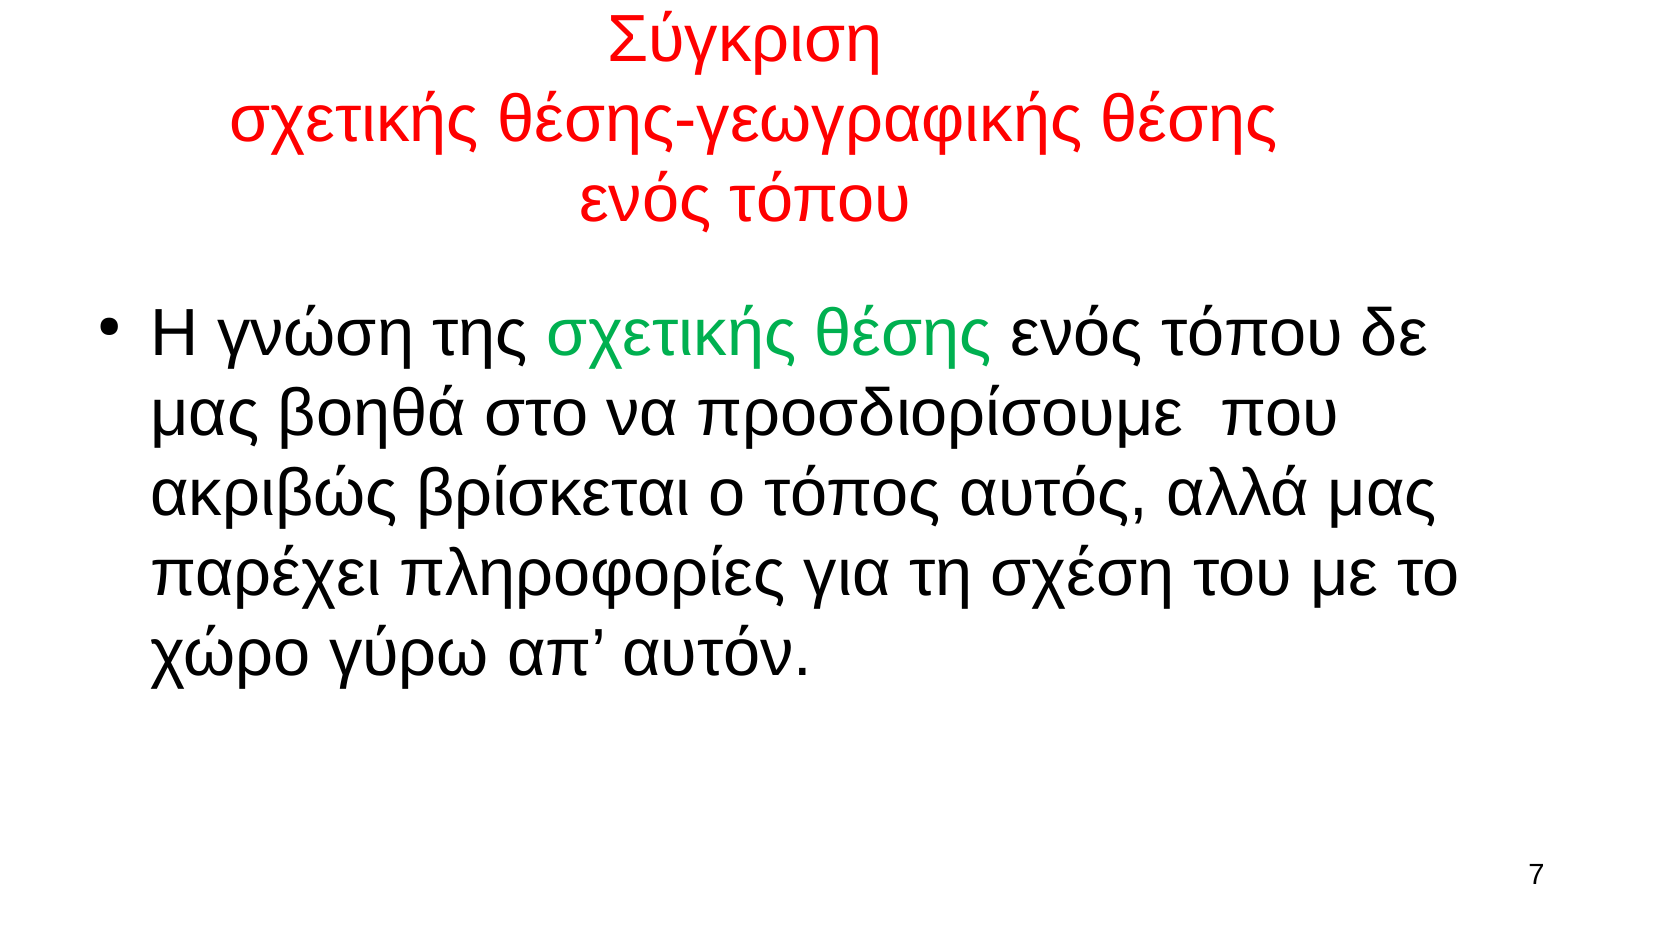

# Σύγκριση σχετικής θέσης-γεωγραφικής θέσης ενός τόπου
Η γνώση της σχετικής θέσης ενός τόπου δε μας βοηθά στο να προσδιορίσουμε που ακριβώς βρίσκεται ο τόπος αυτός, αλλά μας παρέχει πληροφορίες για τη σχέση του με το χώρο γύρω απ’ αυτόν.